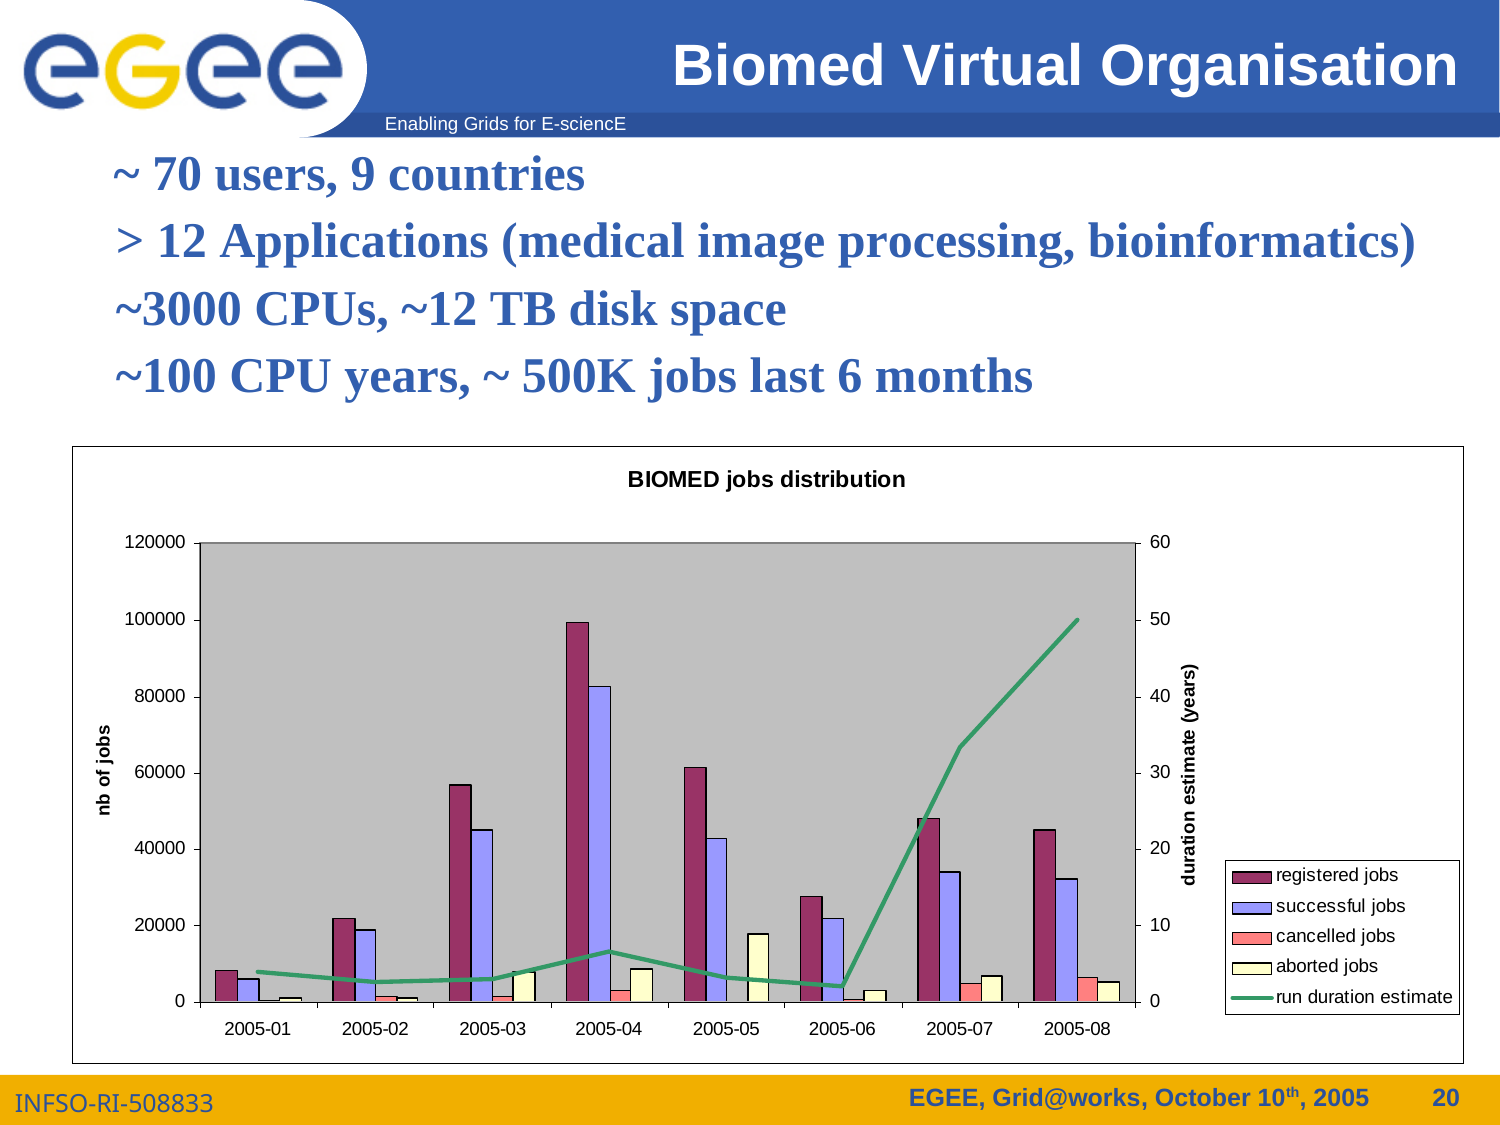

# Biomed Virtual Organisation
 ~ 70 users, 9 countries
 > 12 Applications (medical image processing, bioinformatics)
 ~3000 CPUs, ~12 TB disk space
 ~100 CPU years, ~ 500K jobs last 6 months
MIE 2005 Healthgrid workshop, Geneva, August 2005
20